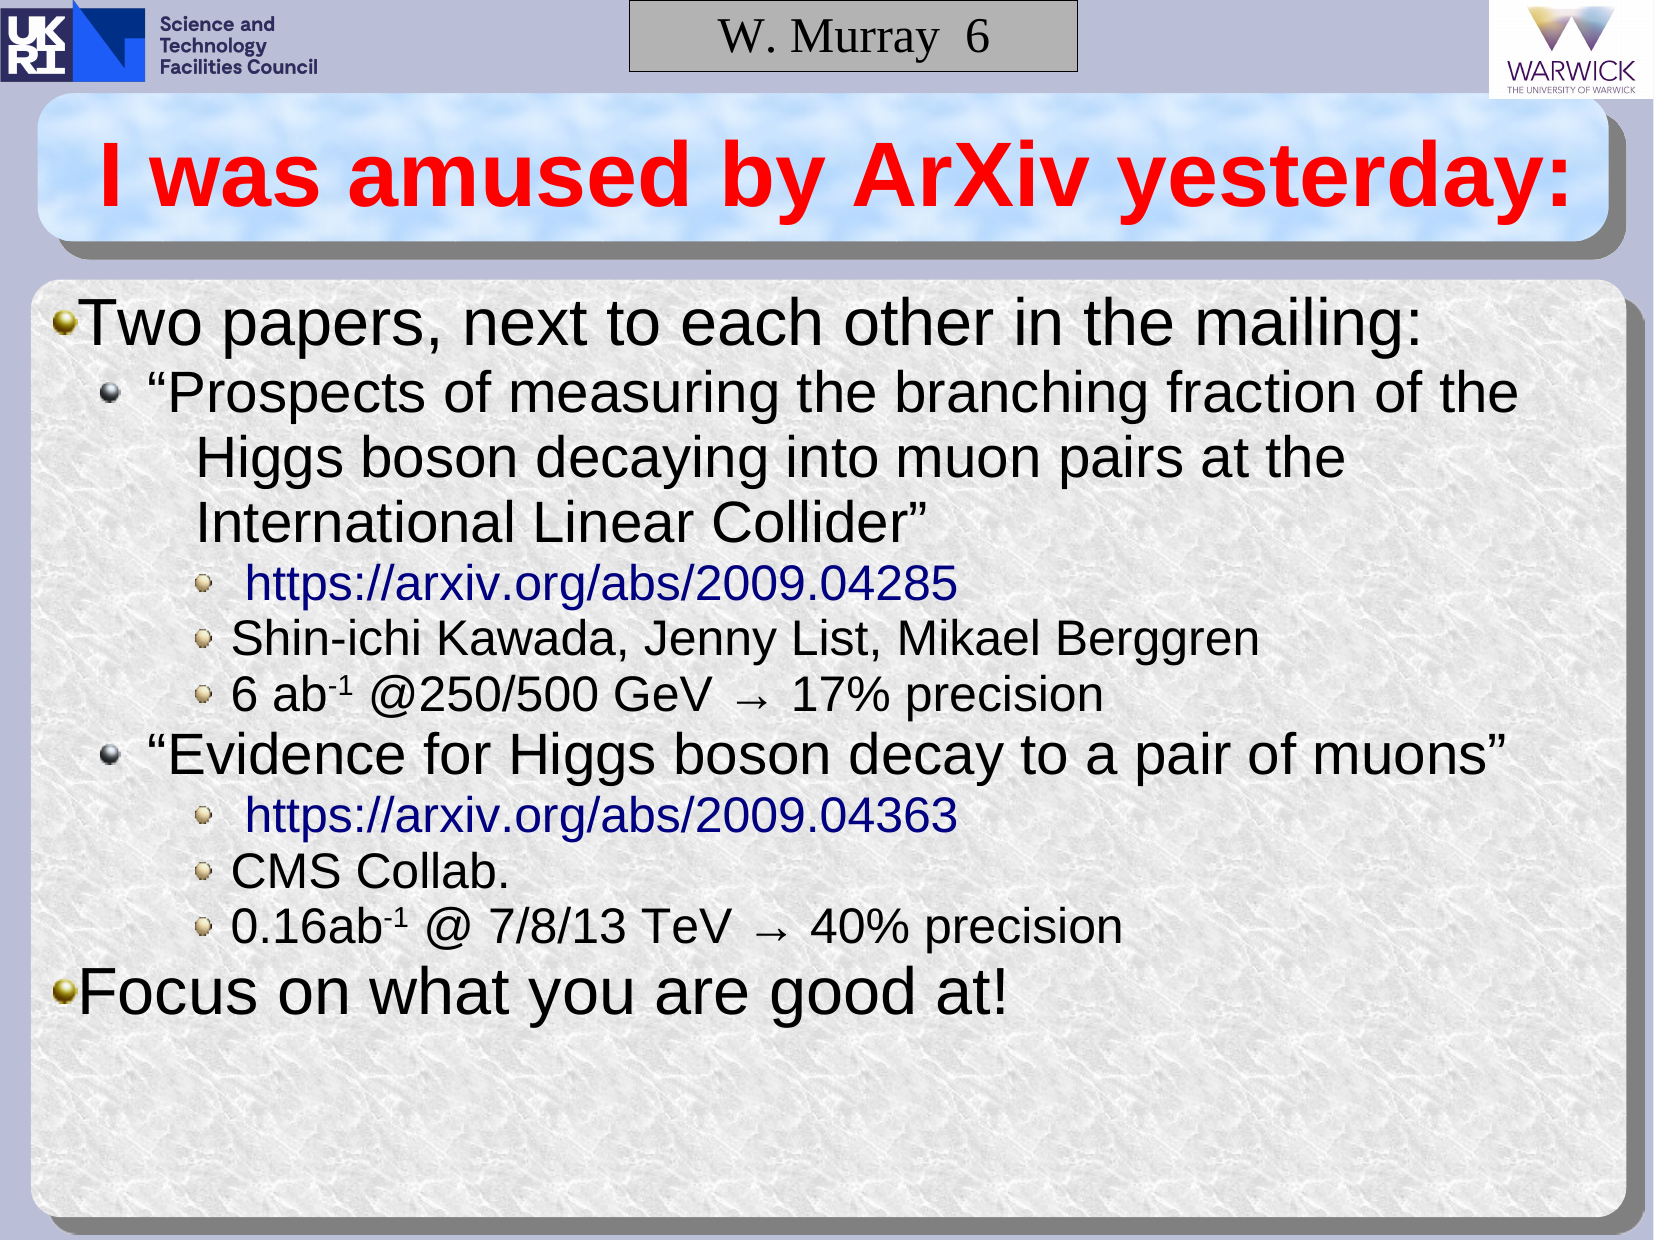

# I was amused by ArXiv yesterday:
Two papers, next to each other in the mailing:
“Prospects of measuring the branching fraction of the Higgs boson decaying into muon pairs at the International Linear Collider”
 https://arxiv.org/abs/2009.04285
Shin-ichi Kawada, Jenny List, Mikael Berggren
6 ab-1 @250/500 GeV → 17% precision
“Evidence for Higgs boson decay to a pair of muons”
 https://arxiv.org/abs/2009.04363
CMS Collab.
0.16ab-1 @ 7/8/13 TeV → 40% precision
Focus on what you are good at!